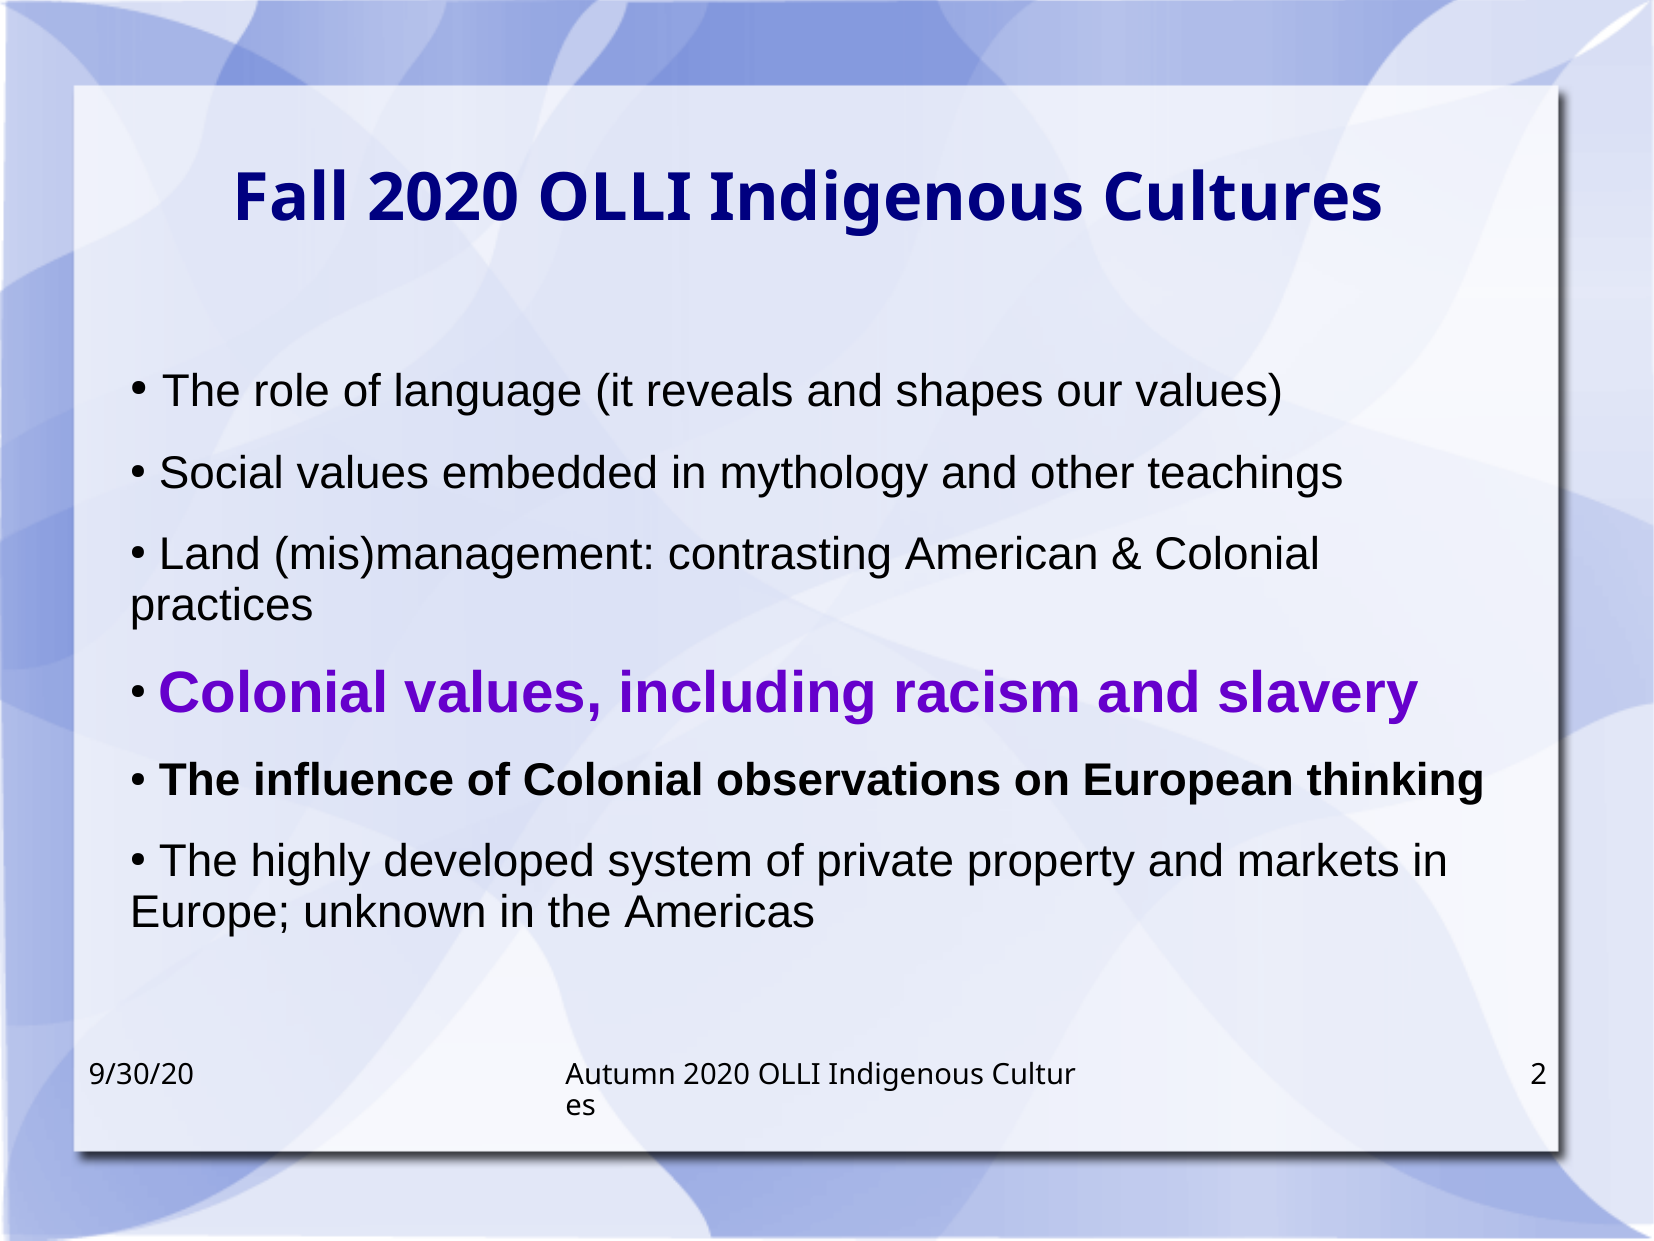

# Fall 2020 OLLI Indigenous Cultures
 The role of language (it reveals and shapes our values)
 Social values embedded in mythology and other teachings
 Land (mis)management: contrasting American & Colonial practices
 Colonial values, including racism and slavery
 The influence of Colonial observations on European thinking
 The highly developed system of private property and markets in Europe; unknown in the Americas
9/30/20
Autumn 2020 OLLI Indigenous Cultures
2